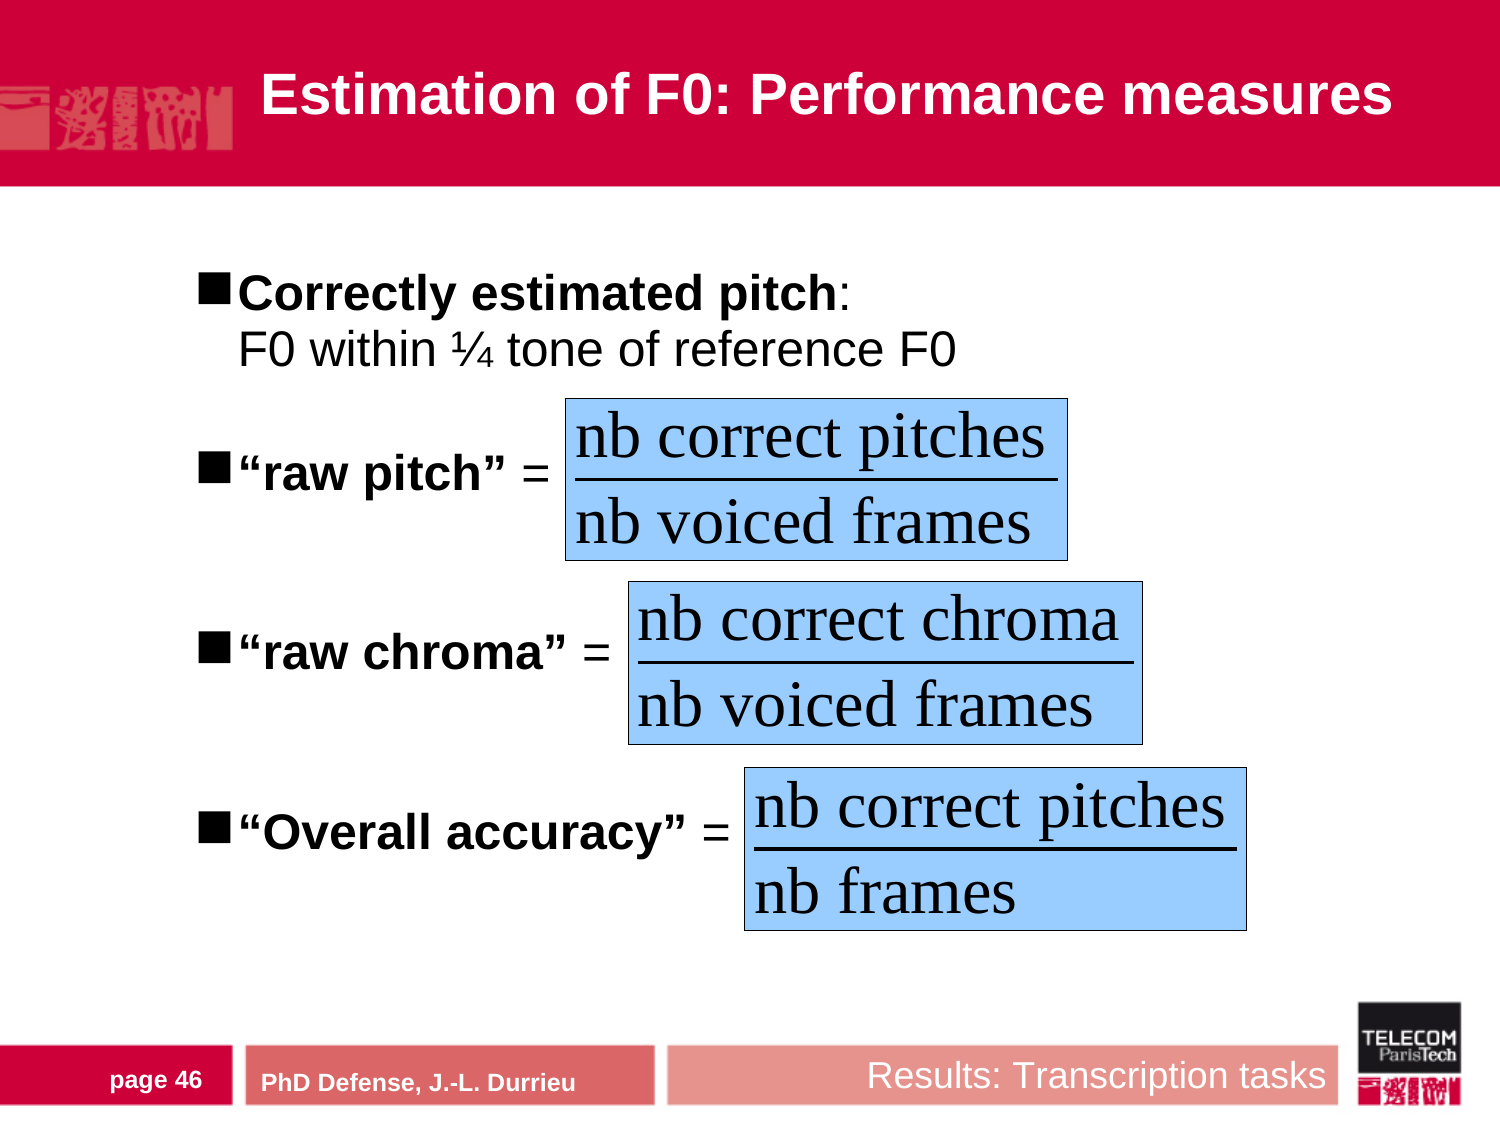

# Estimation of F0: Performance measures
Correctly estimated pitch:
F0 within ¼ tone of reference F0
“raw pitch” =
“raw chroma” =
“Overall accuracy” =
Results: Transcription tasks
46